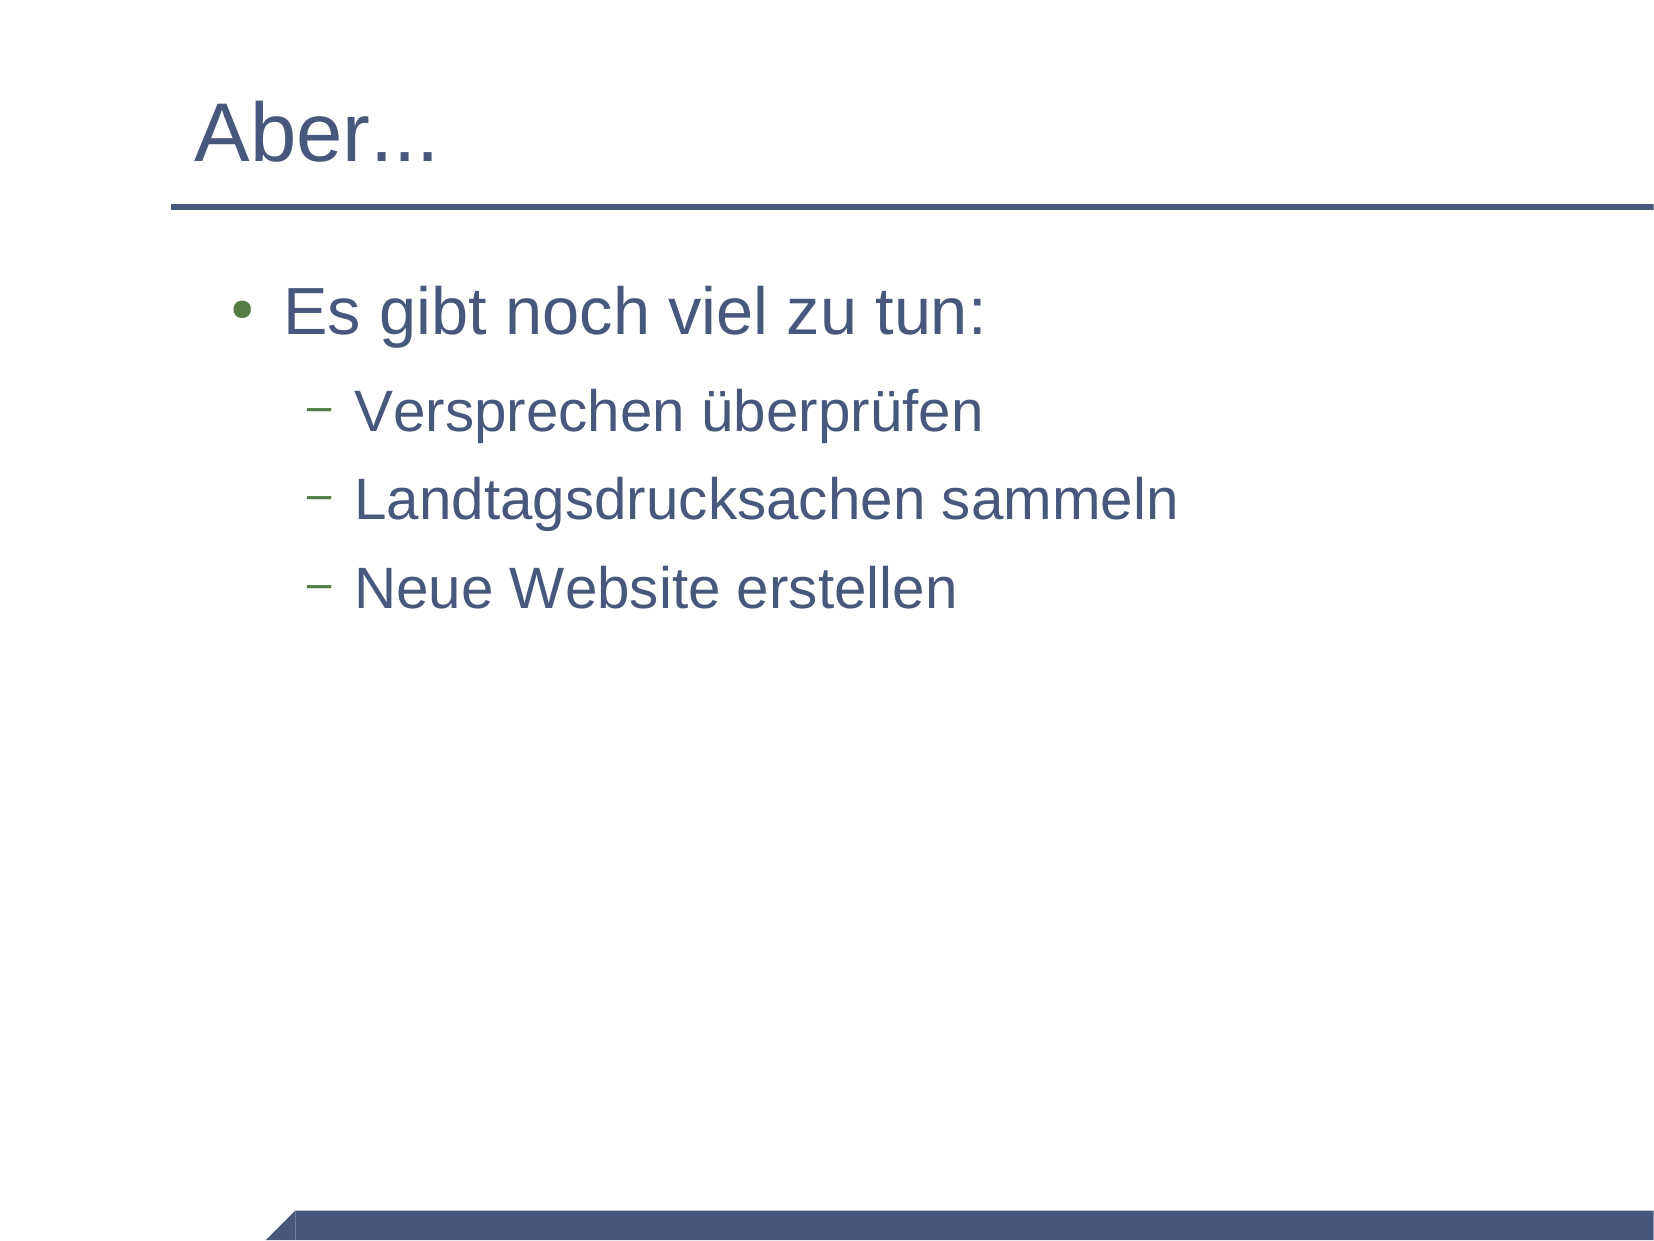

# Aber...
Es gibt noch viel zu tun:
Versprechen überprüfen
Landtagsdrucksachen sammeln
Neue Website erstellen